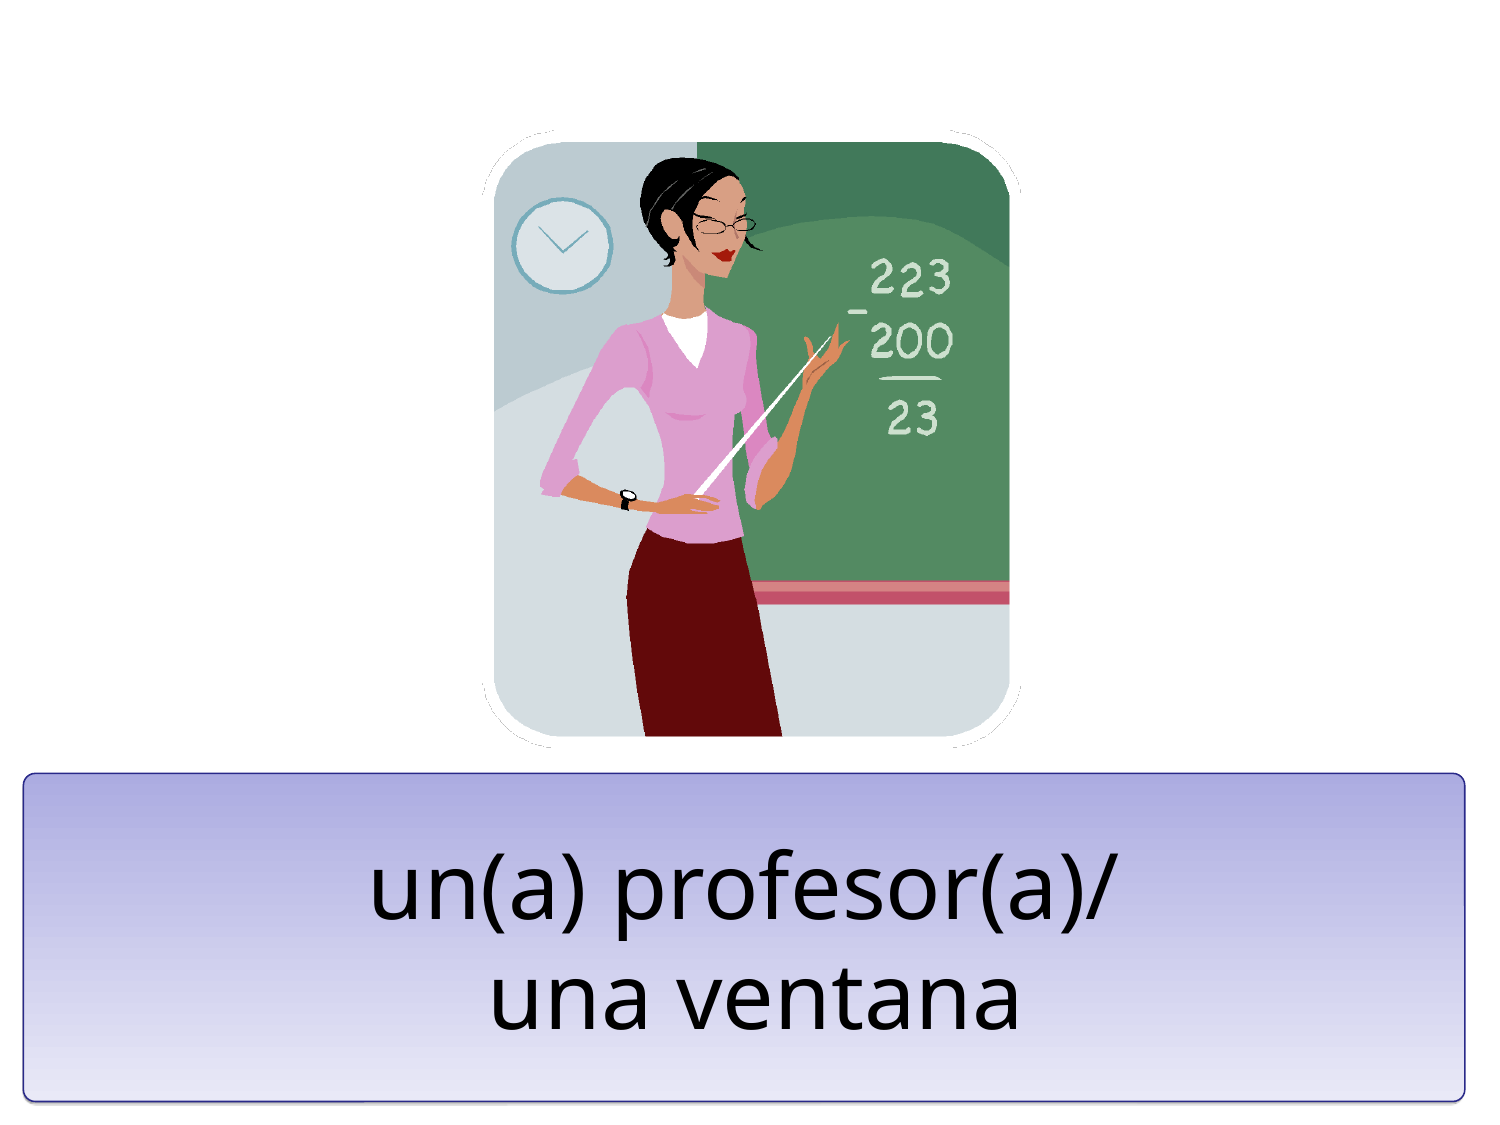

un(a) profesor(a)/
 una ventana
un profesor /
una profesora